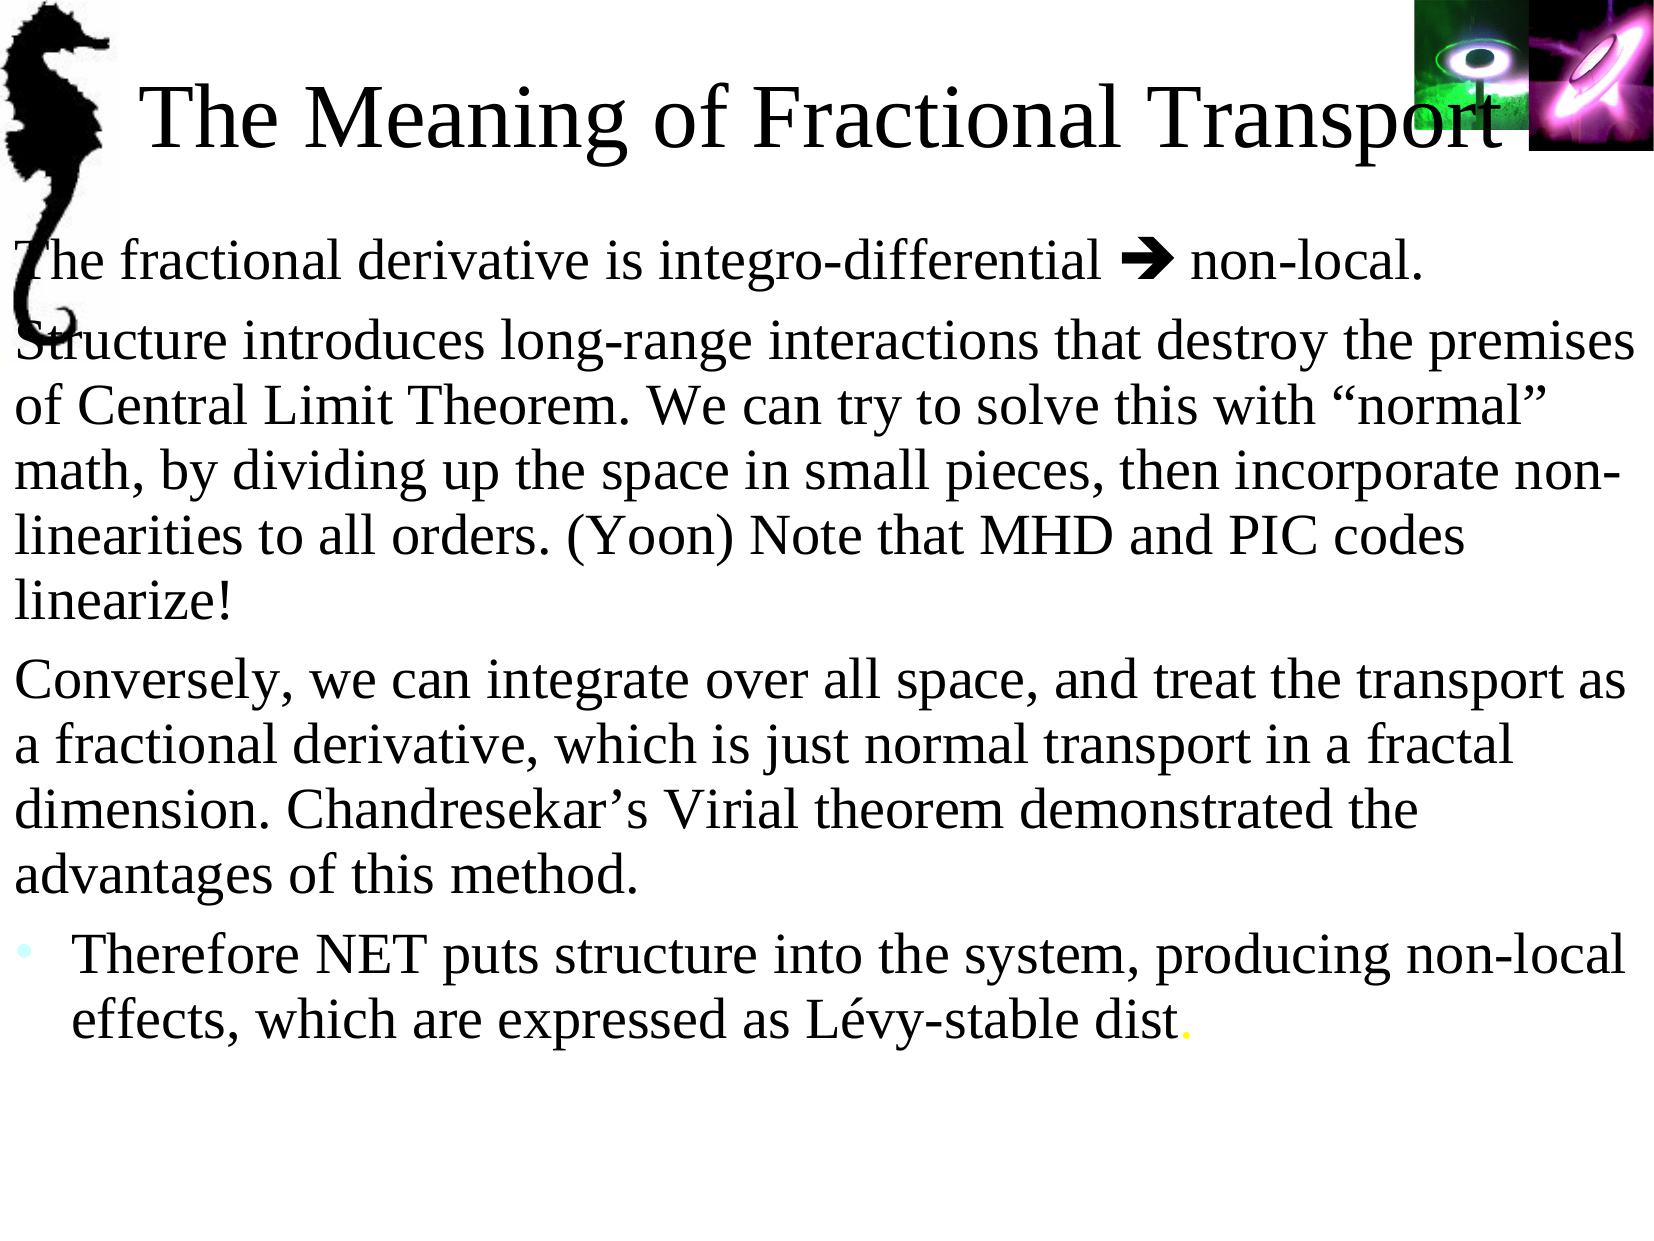

# The Meaning of Fractional Transport
The fractional derivative is integro-differential  non-local.
Structure introduces long-range interactions that destroy the premises of Central Limit Theorem. We can try to solve this with “normal” math, by dividing up the space in small pieces, then incorporate non-linearities to all orders. (Yoon) Note that MHD and PIC codes linearize!
Conversely, we can integrate over all space, and treat the transport as a fractional derivative, which is just normal transport in a fractal dimension. Chandresekar’s Virial theorem demonstrated the advantages of this method.
Therefore NET puts structure into the system, producing non-local effects, which are expressed as Lévy-stable dist.